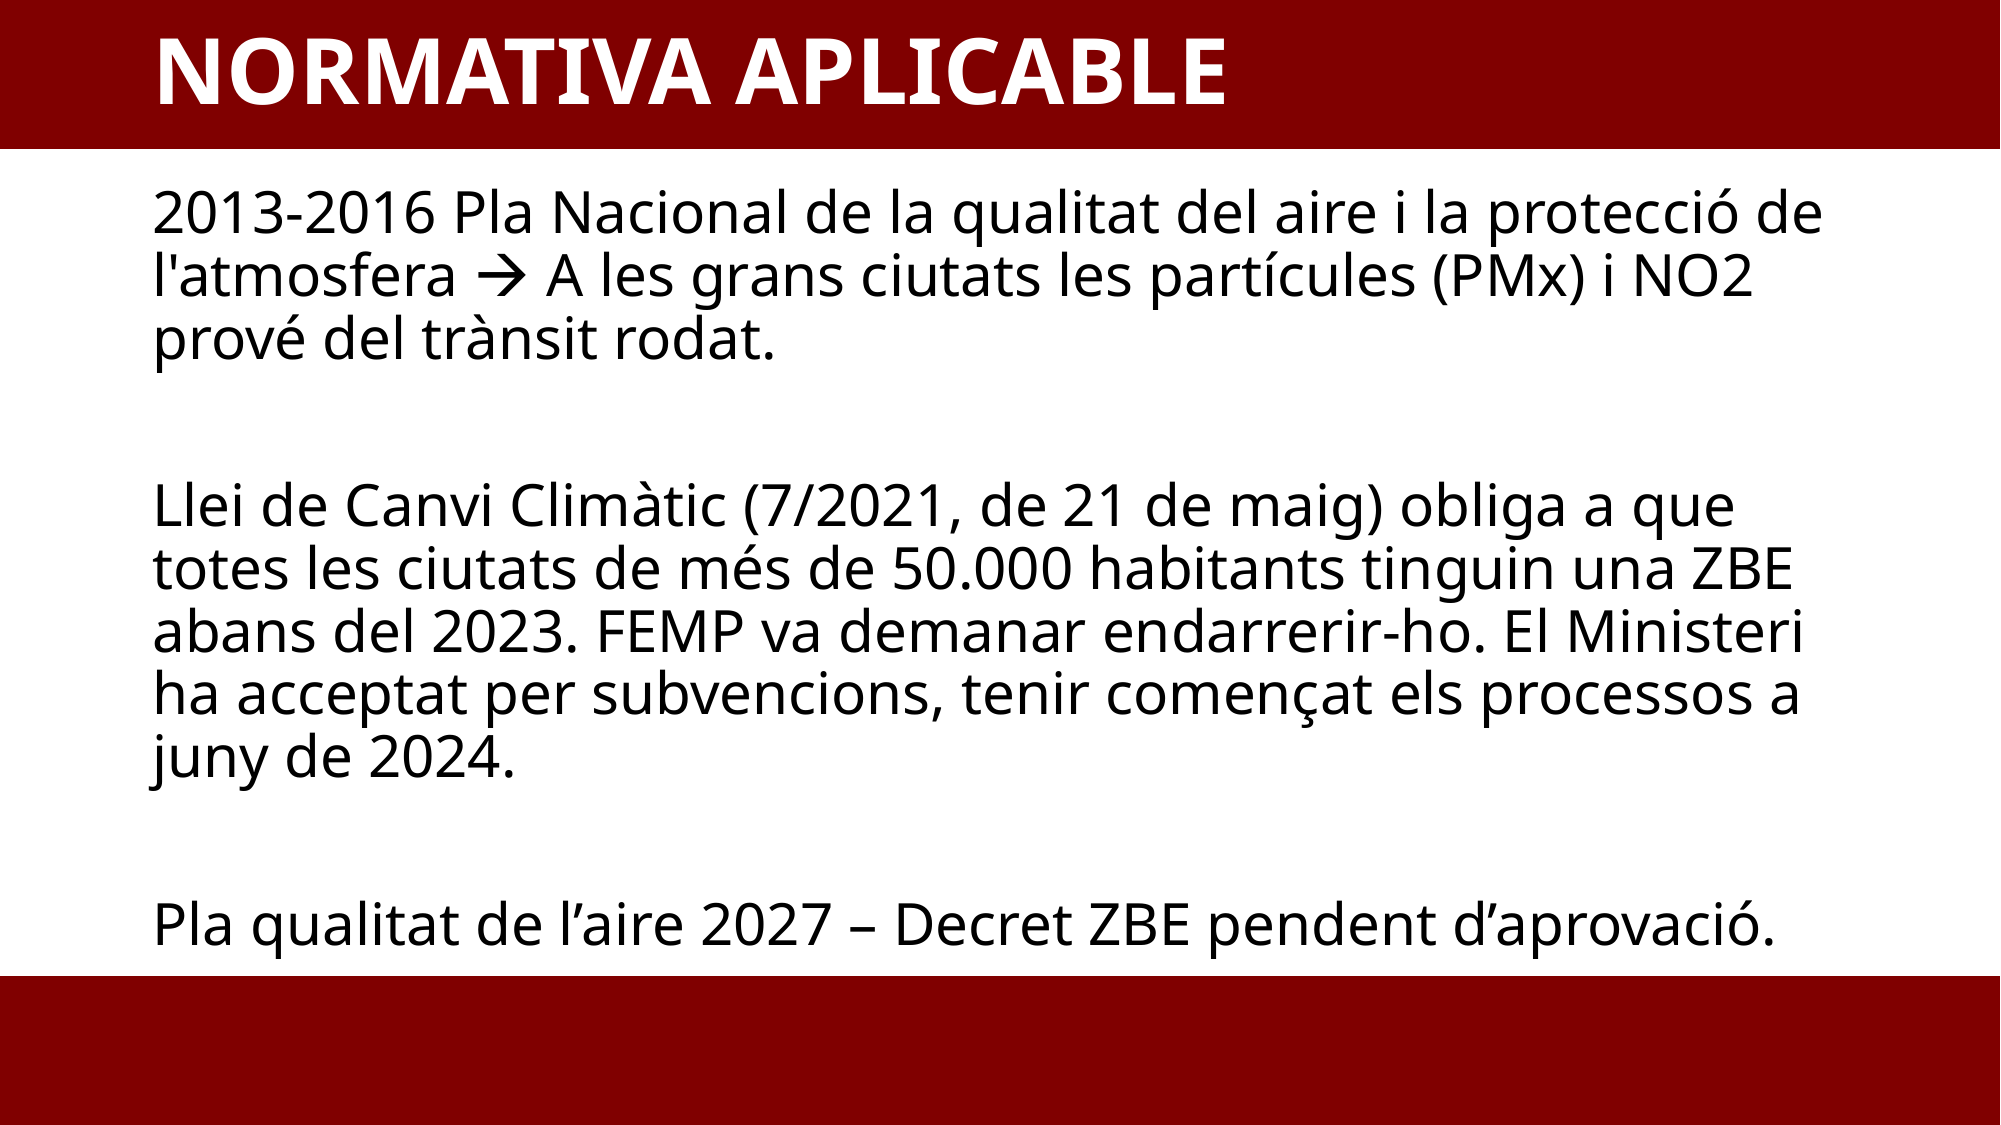

NORMATIVA APLICABLE
# 2013-2016 Pla Nacional de la qualitat del aire i la protecció de l'atmosfera  A les grans ciutats les partícules (PMx) i NO2 prové del trànsit rodat.
Llei de Canvi Climàtic (7/2021, de 21 de maig) obliga a que totes les ciutats de més de 50.000 habitants tinguin una ZBE abans del 2023. FEMP va demanar endarrerir-ho. El Ministeri ha acceptat per subvencions, tenir començat els processos a juny de 2024.
Pla qualitat de l’aire 2027 – Decret ZBE pendent d’aprovació.